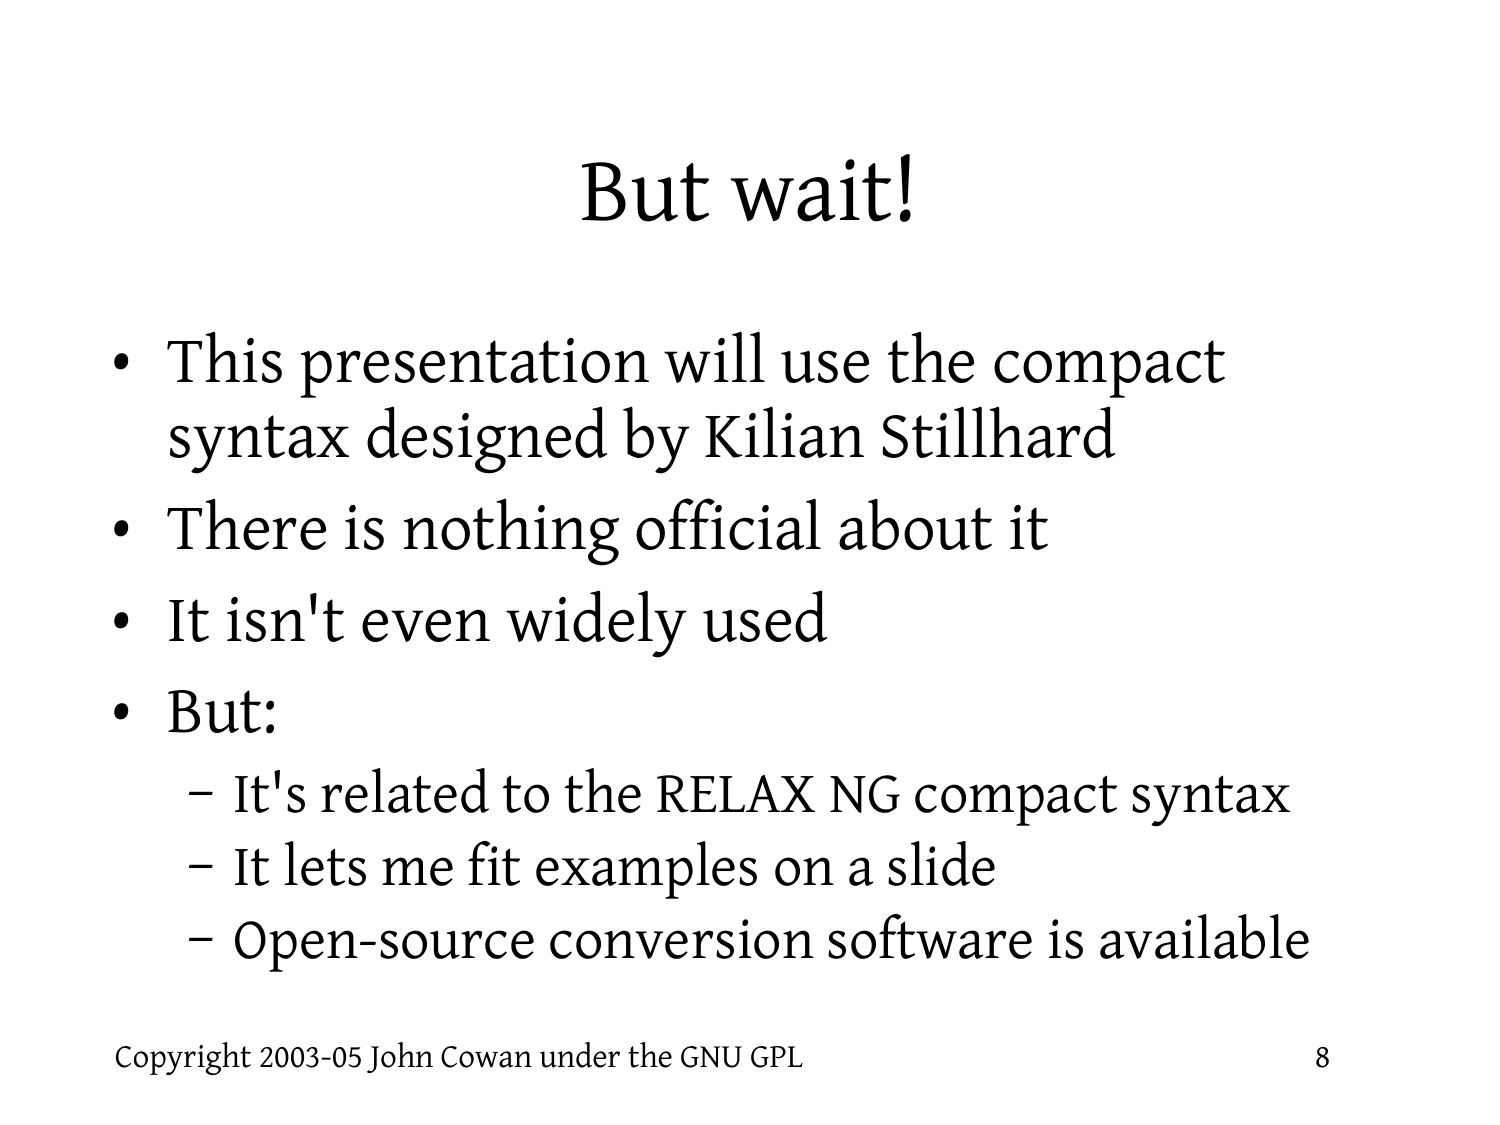

# But wait!
This presentation will use the compact syntax designed by Kilian Stillhard
There is nothing official about it
It isn't even widely used
But:
It's related to the RELAX NG compact syntax
It lets me fit examples on a slide
Open-source conversion software is available